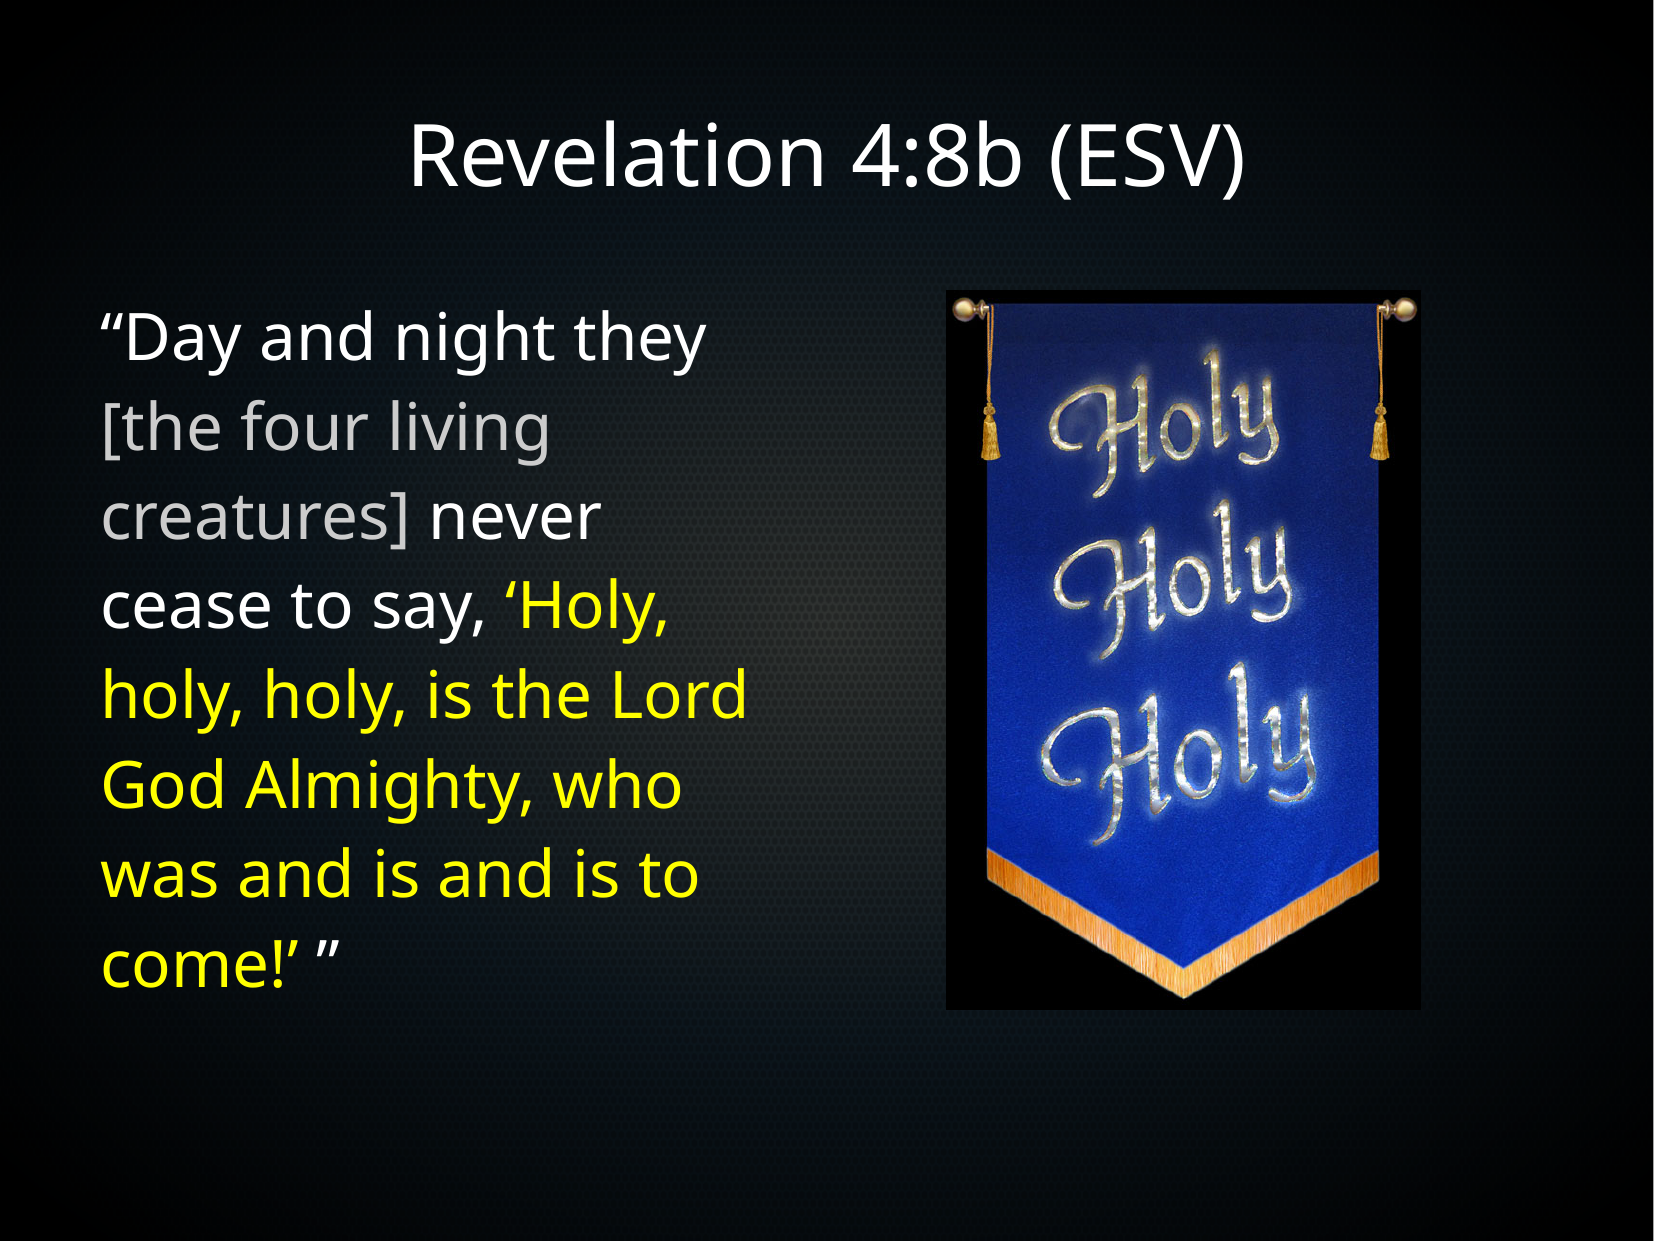

# Revelation 4:8b (ESV)
“Day and night they [the four living creatures] never cease to say, ‘Holy, holy, holy, is the Lord God Almighty, who was and is and is to come!’ ”